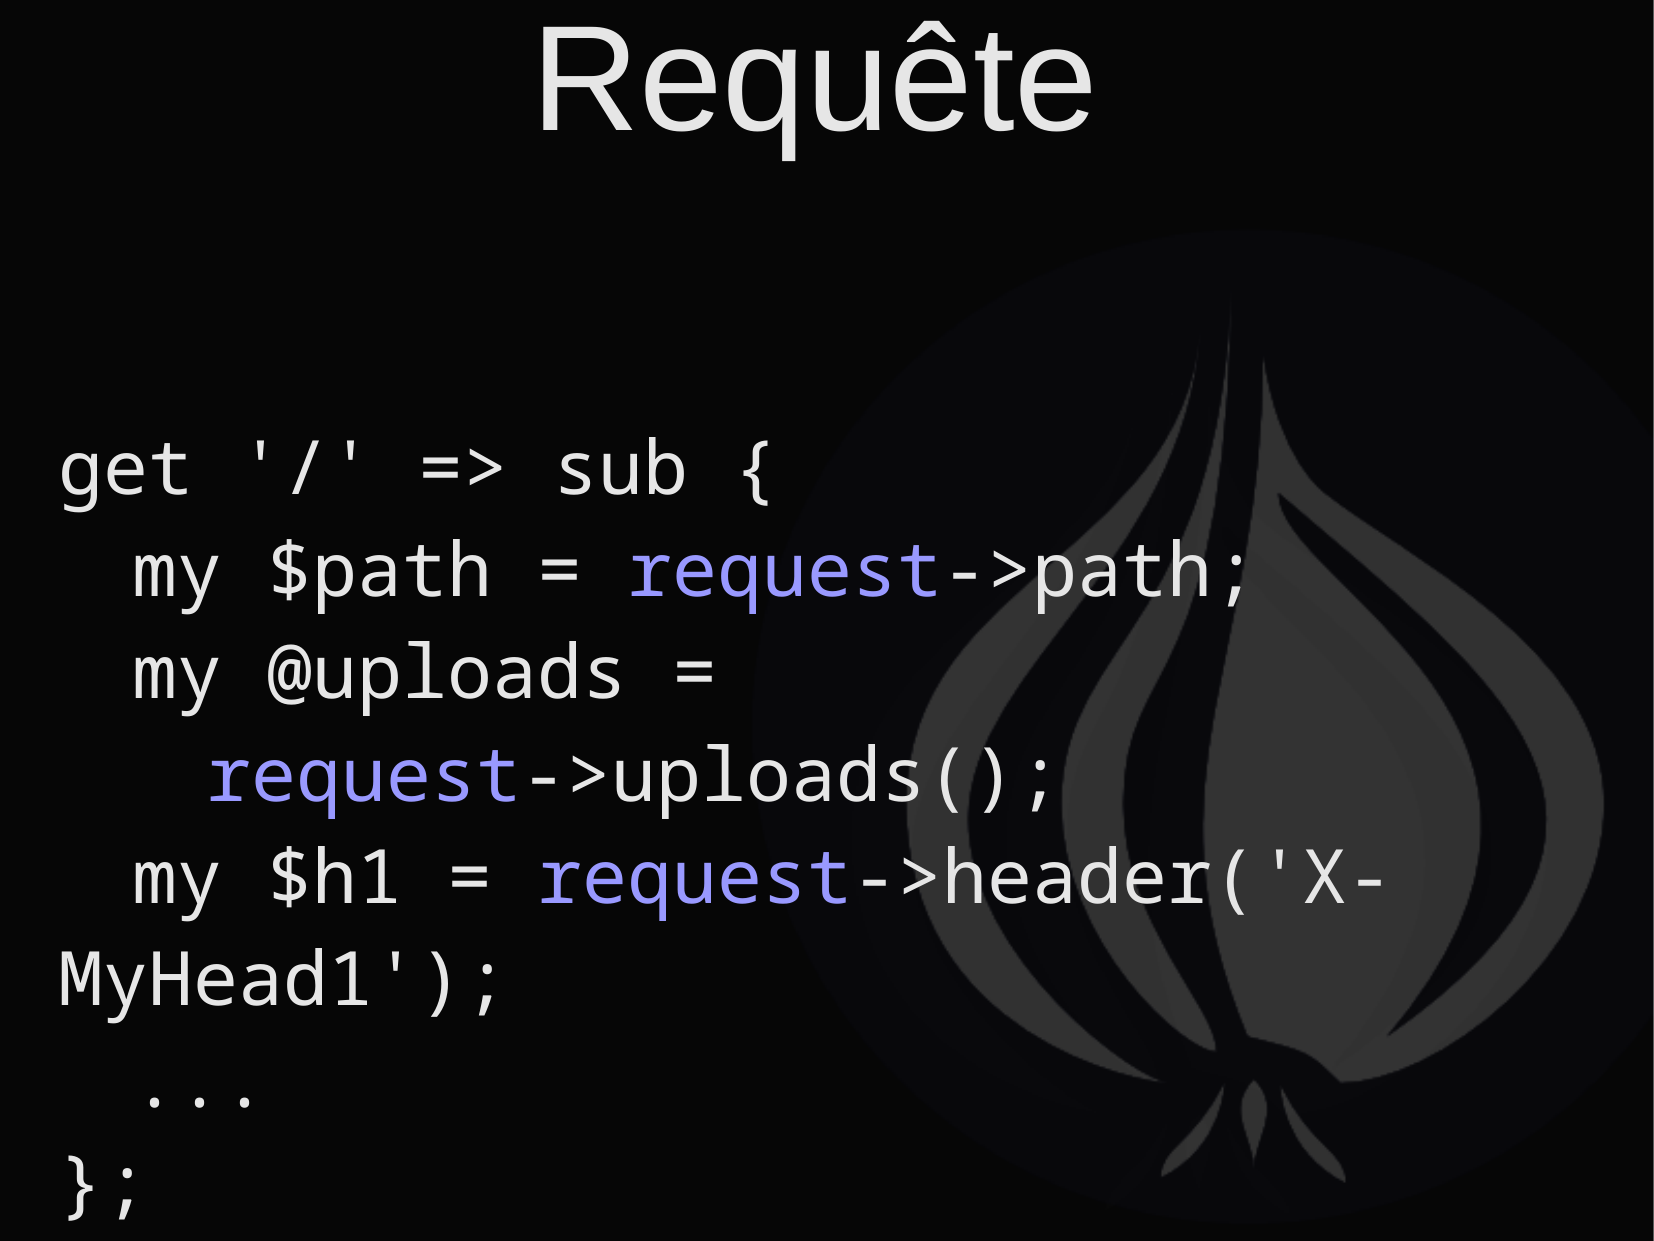

# Requête
get '/' => sub {
	my $path = request->path;
	my @uploads =
		request->uploads();
	my $h1 = request->header('X-MyHead1');
	...
};